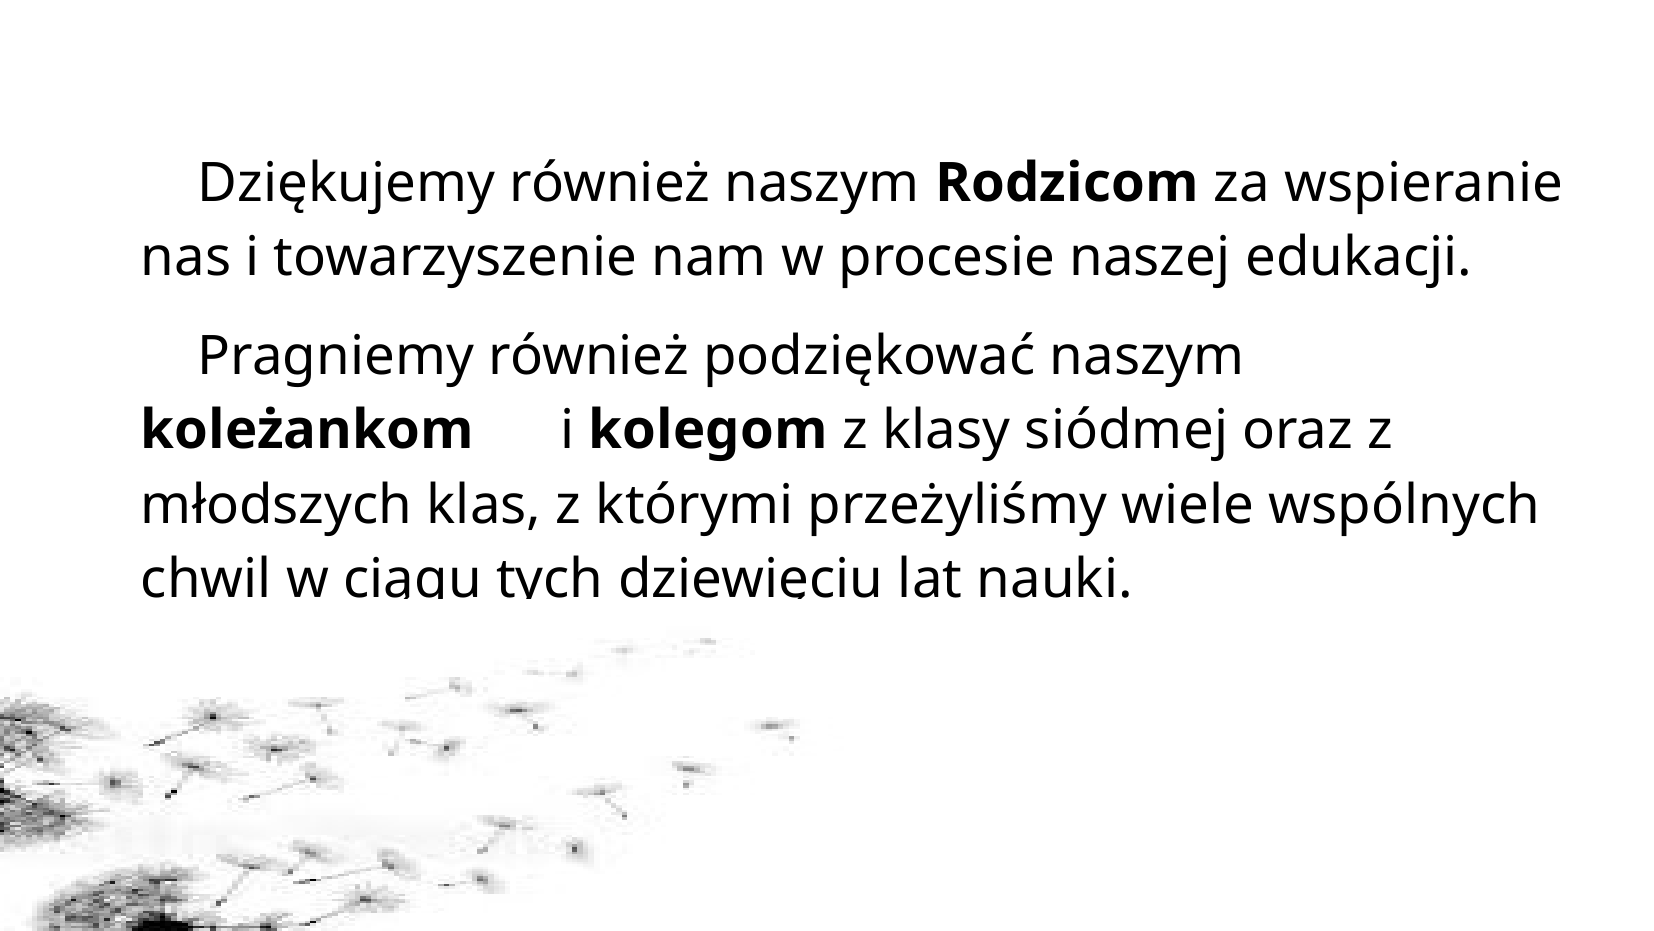

#
 Dziękujemy również naszym Rodzicom za wspieranie nas i towarzyszenie nam w procesie naszej edukacji.
 Pragniemy również podziękować naszym koleżankom i kolegom z klasy siódmej oraz z młodszych klas, z którymi przeżyliśmy wiele wspólnych chwil w ciągu tych dziewięciu lat nauki.